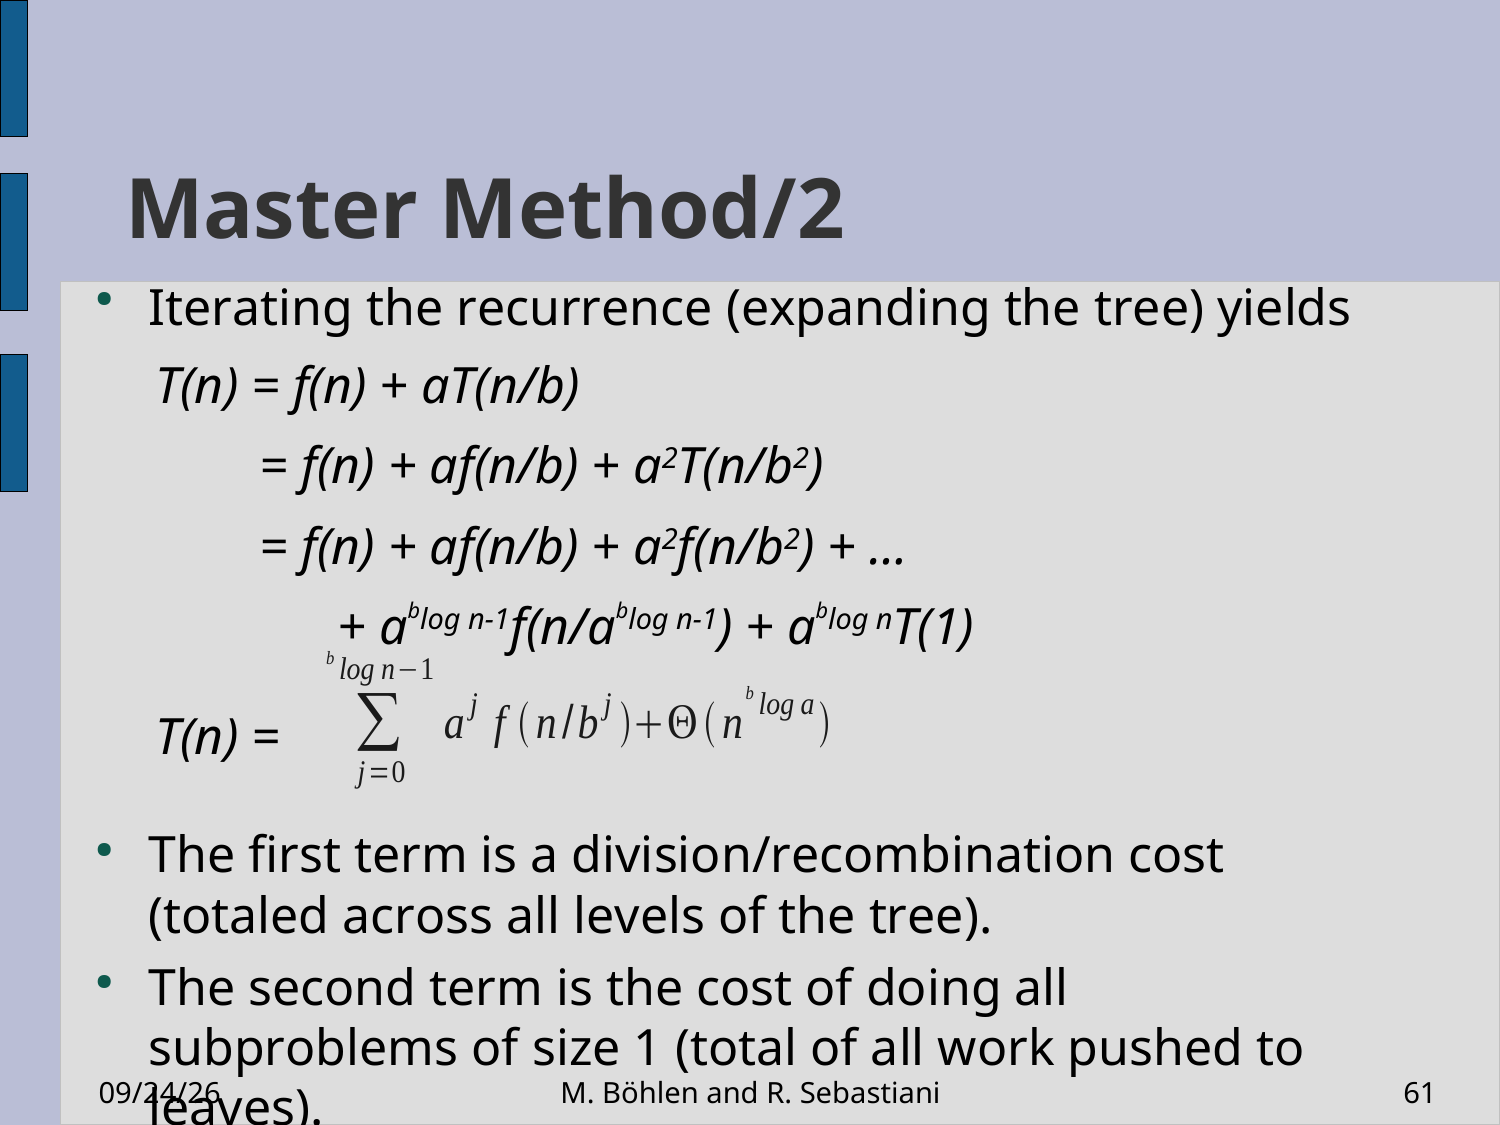

# Master Method/2
Iterating the recurrence (expanding the tree) yields
 T(n) = f(n) + aT(n/b)
 = f(n) + af(n/b) + a2T(n/b2)
 = f(n) + af(n/b) + a2f(n/b2) + …
 + ablog n-1f(n/ablog n-1) + ablog nT(1)
 T(n) =
The first term is a division/recombination cost (totaled across all levels of the tree).
The second term is the cost of doing all subproblems of size 1 (total of all work pushed to leaves).
M. Böhlen and R. Sebastiani
61